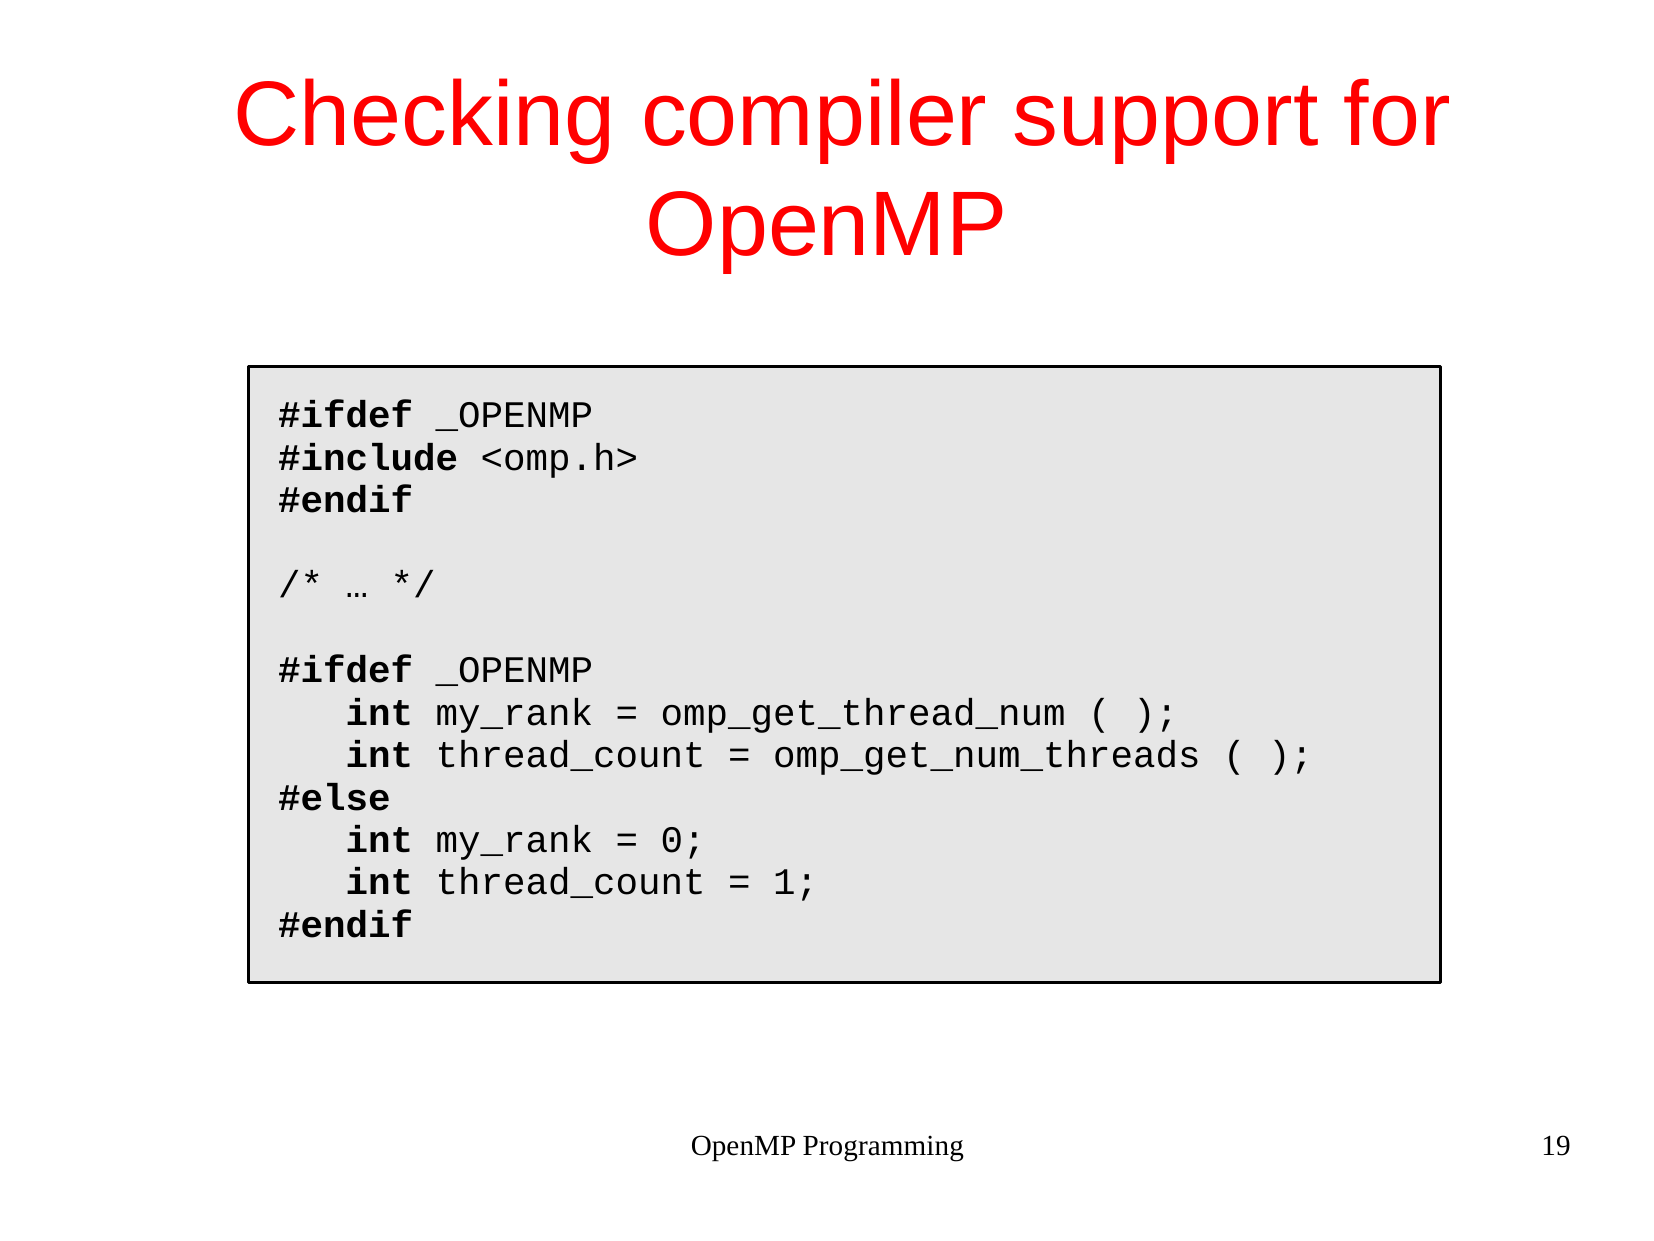

# Checking compiler support for OpenMP
#ifdef _OPENMP
#include <omp.h>
#endif
/* … */
#ifdef _OPENMP
 int my_rank = omp_get_thread_num ( );
 int thread_count = omp_get_num_threads ( );
#else
 int my_rank = 0;
 int thread_count = 1;
#endif
OpenMP Programming
19